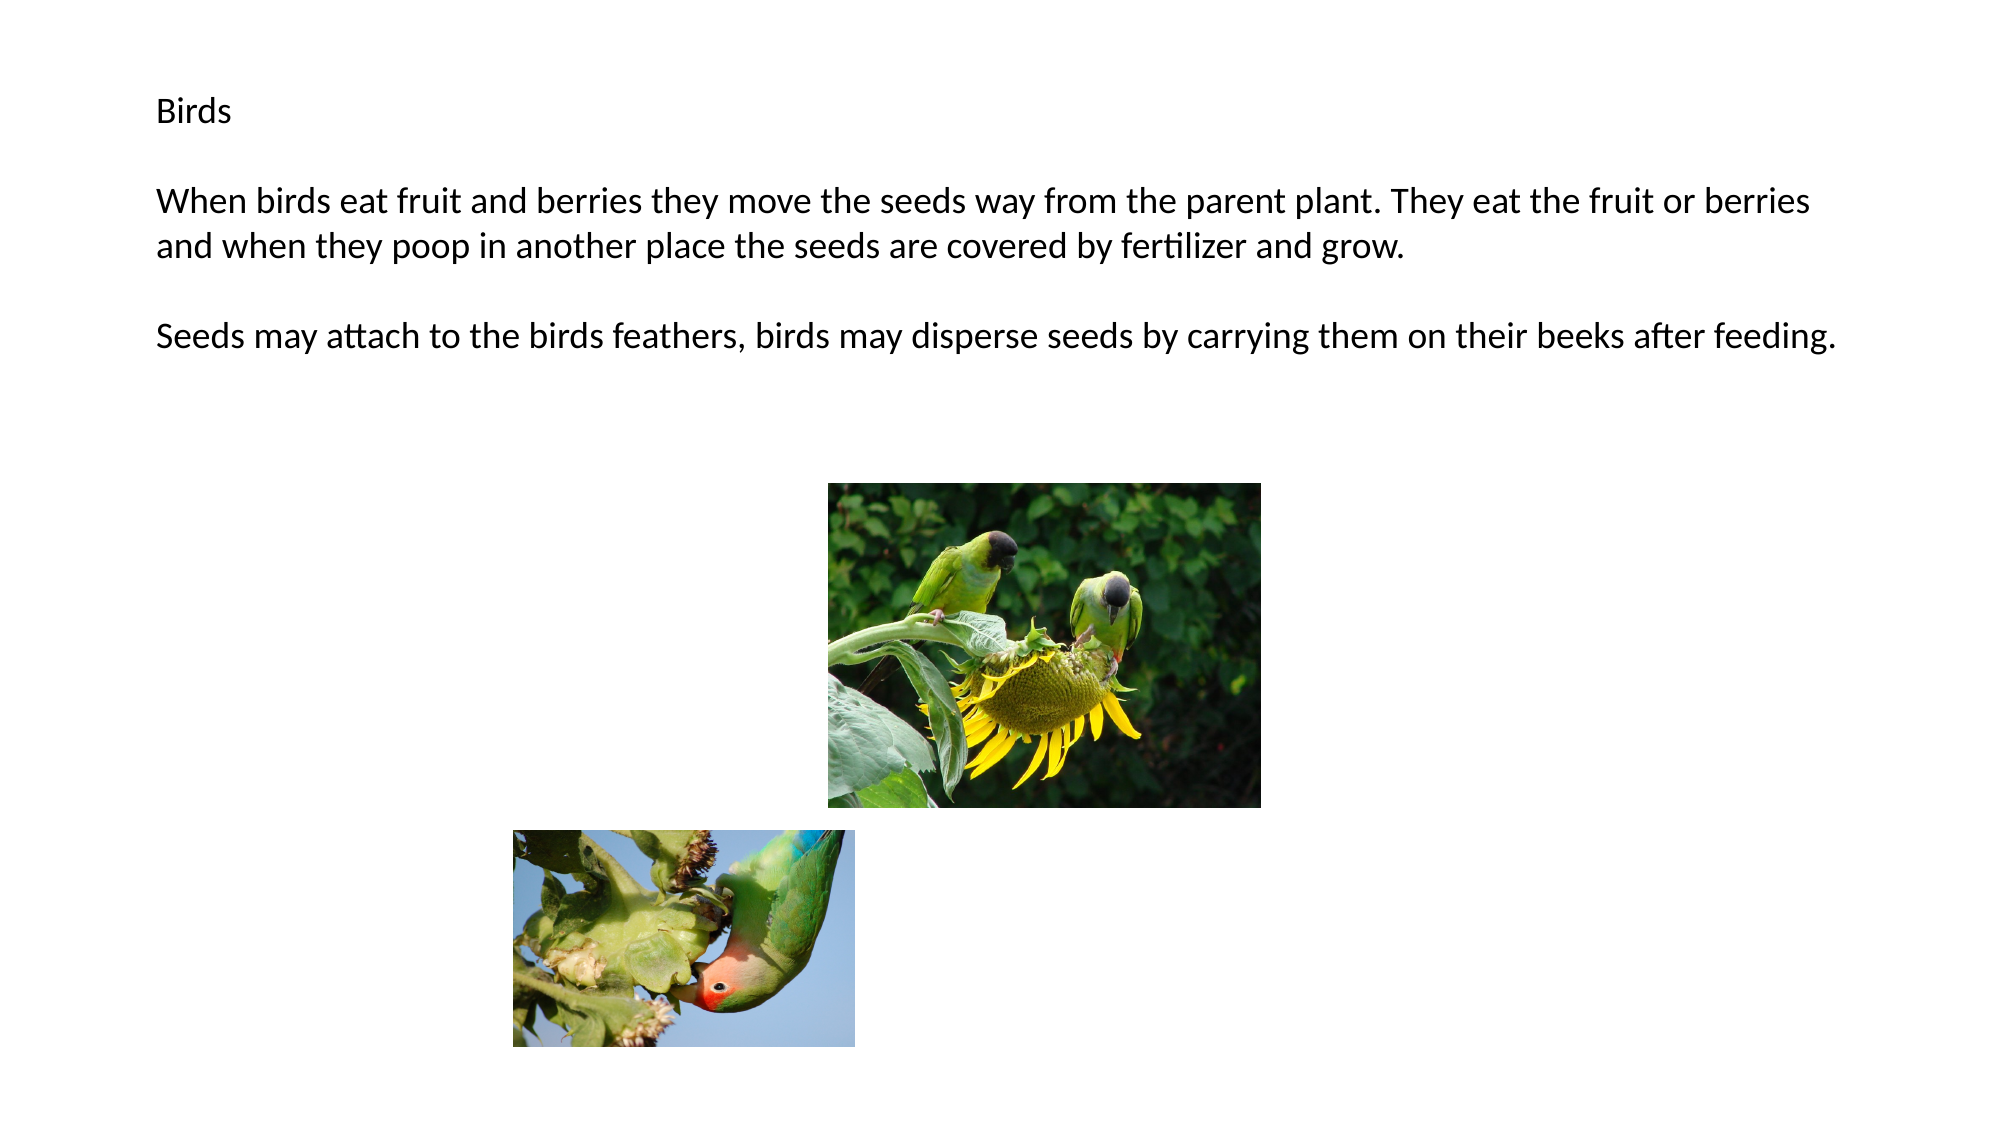

Birds
When birds eat fruit and berries they move the seeds way from the parent plant. They eat the fruit or berries and when they poop in another place the seeds are covered by fertilizer and grow.
Seeds may attach to the birds feathers, birds may disperse seeds by carrying them on their beeks after feeding.
This Photo by Unknown Author is licensed under CC BY-SA
This Photo by Unknown Author is licensed under CC BY-SA